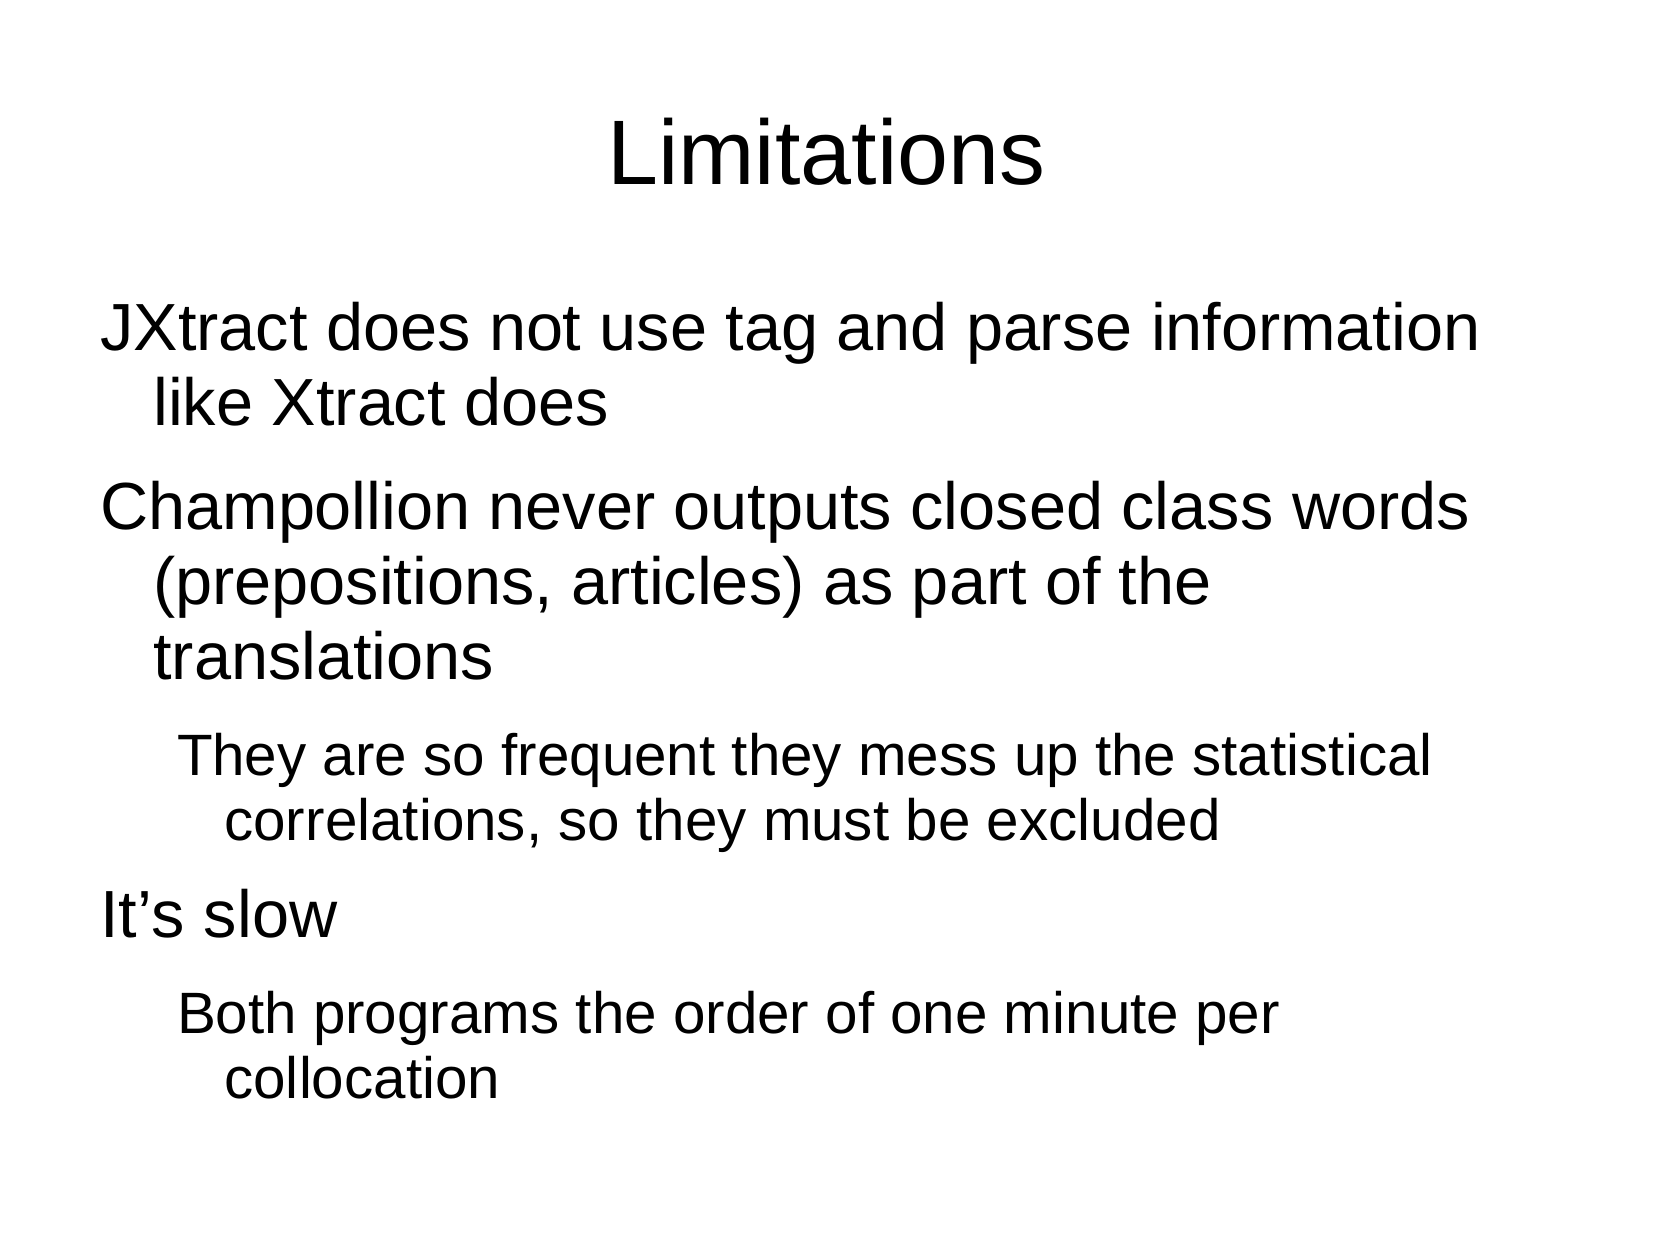

# Limitations
JXtract does not use tag and parse information like Xtract does
Champollion never outputs closed class words (prepositions, articles) as part of the translations
They are so frequent they mess up the statistical correlations, so they must be excluded
It’s slow
Both programs the order of one minute per collocation